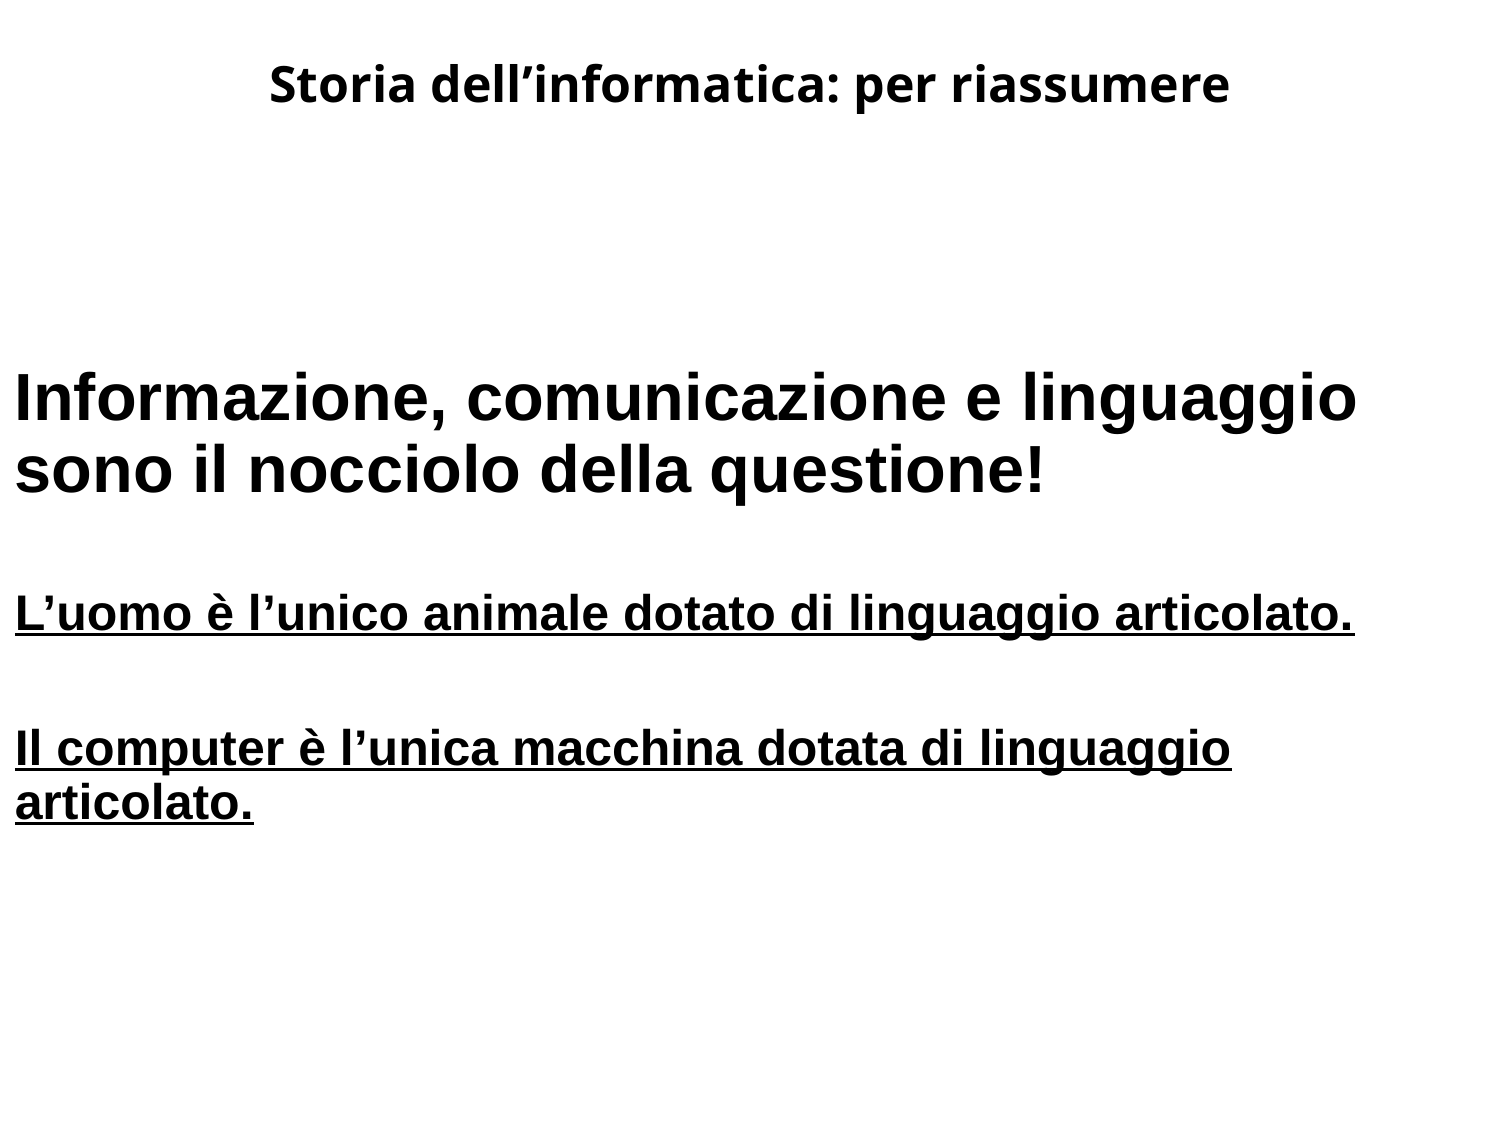

# Storia dell’informatica: per riassumere
Informazione, comunicazione e linguaggio sono il nocciolo della questione!
L’uomo è l’unico animale dotato di linguaggio articolato.
Il computer è l’unica macchina dotata di linguaggio articolato.